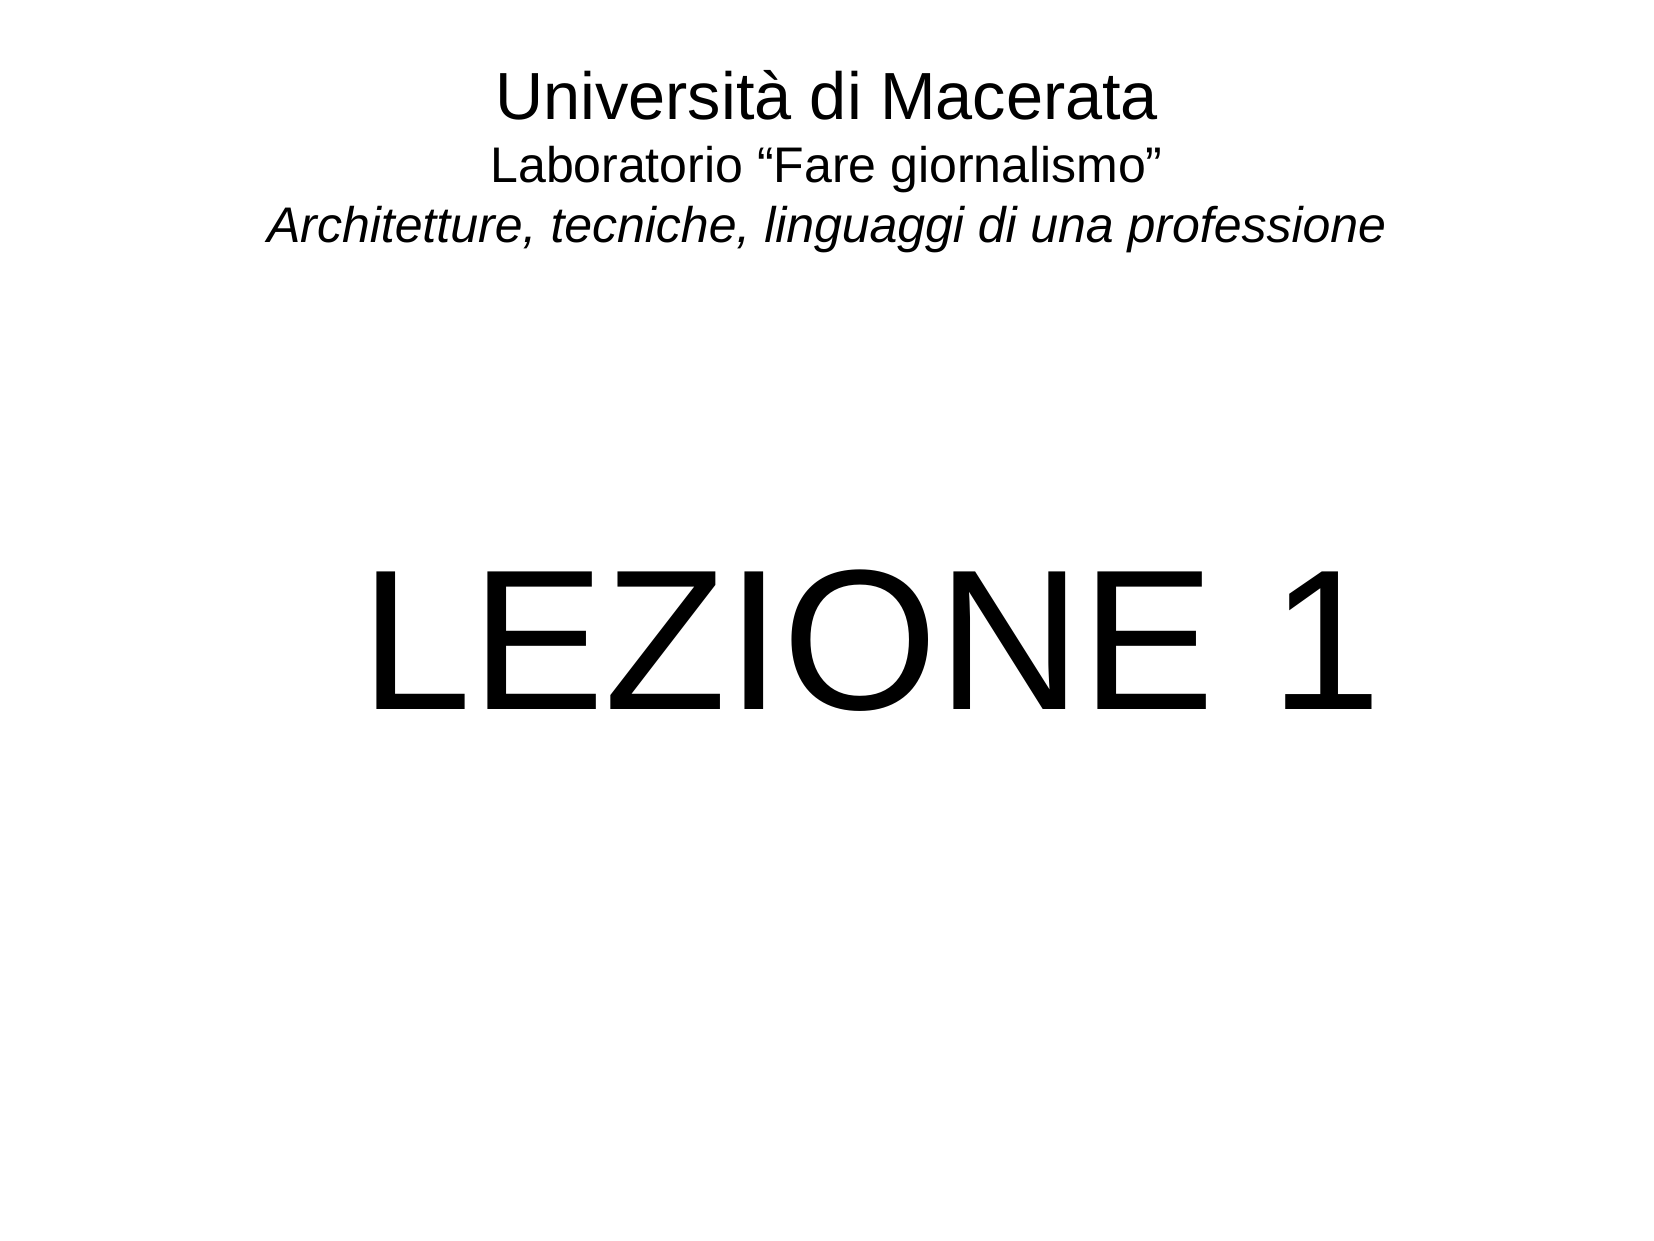

# Università di Macerata Laboratorio “Fare giornalismo” Architetture, tecniche, linguaggi di una professione
 LEZIONE 1